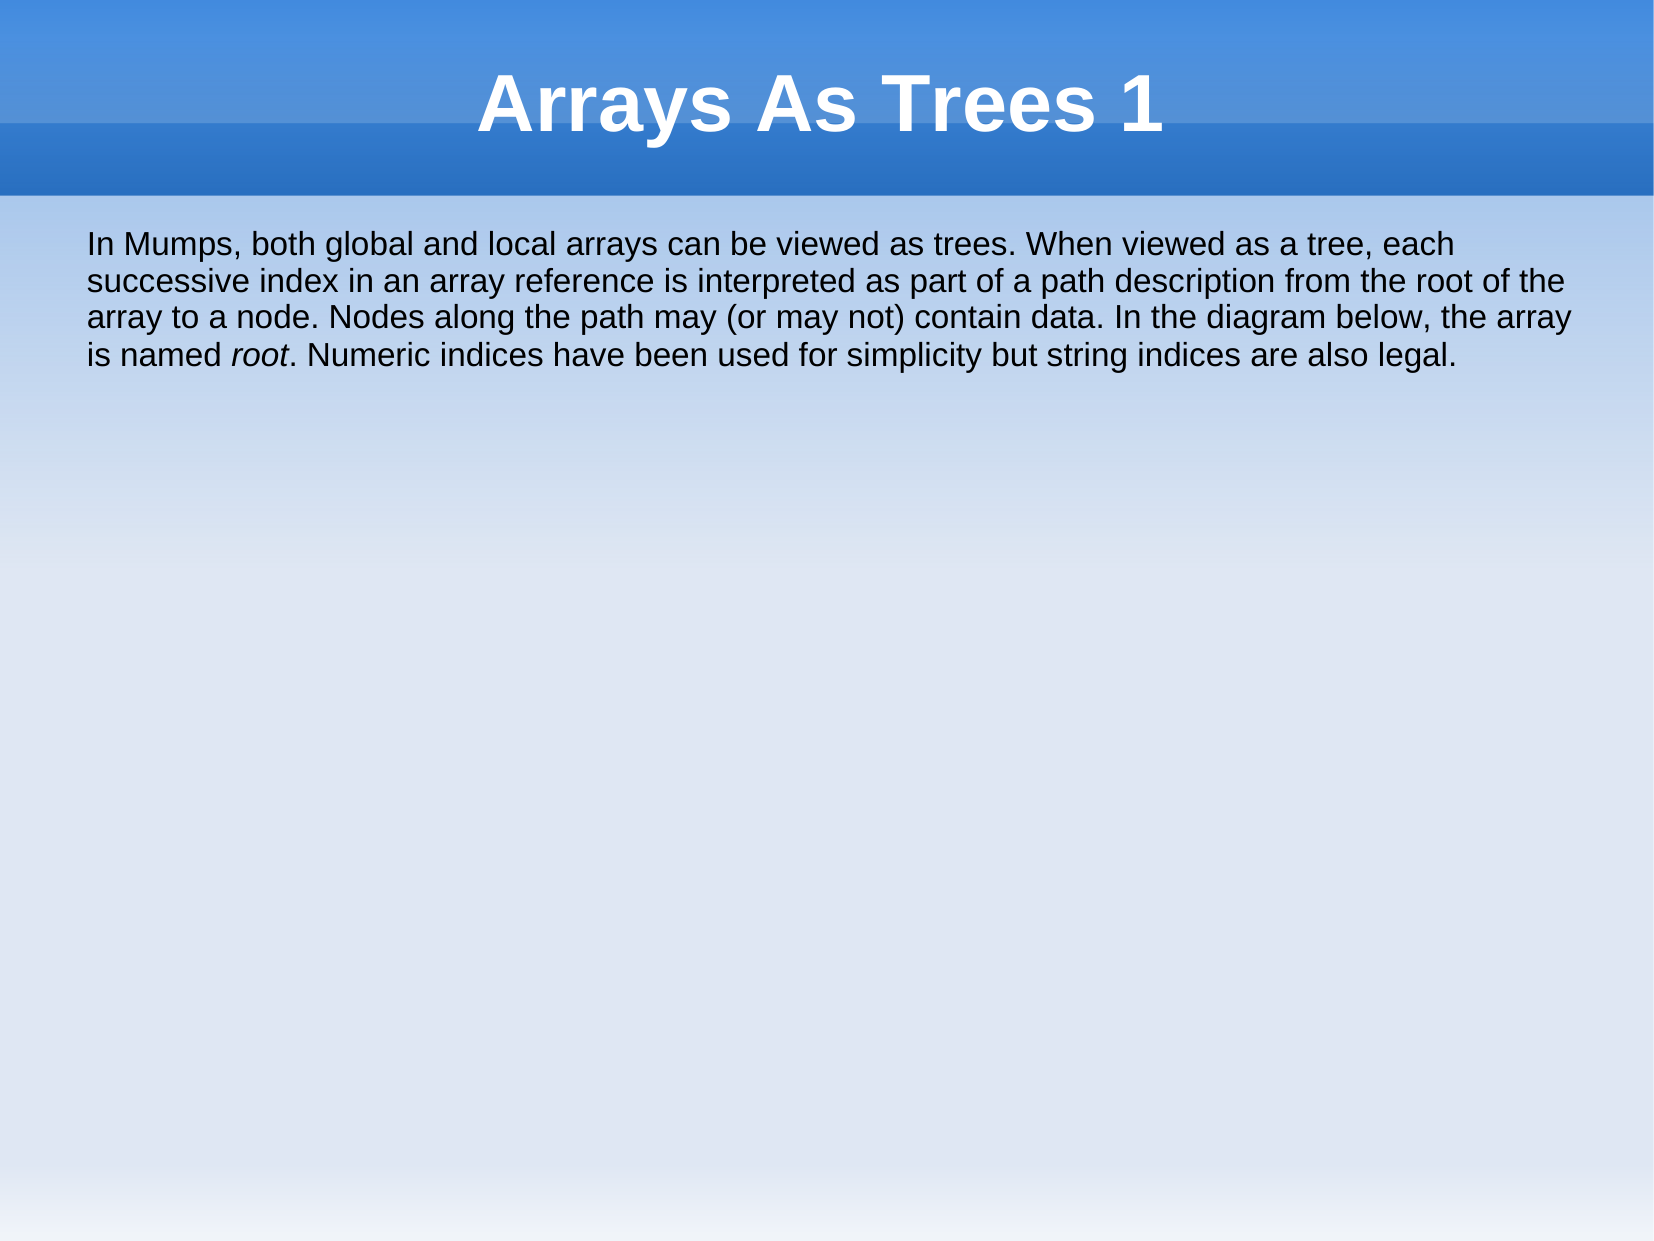

# Arrays As Trees 1
In Mumps, both global and local arrays can be viewed as trees. When viewed as a tree, each successive index in an array reference is interpreted as part of a path description from the root of the array to a node. Nodes along the path may (or may not) contain data. In the diagram below, the array is named root. Numeric indices have been used for simplicity but string indices are also legal.